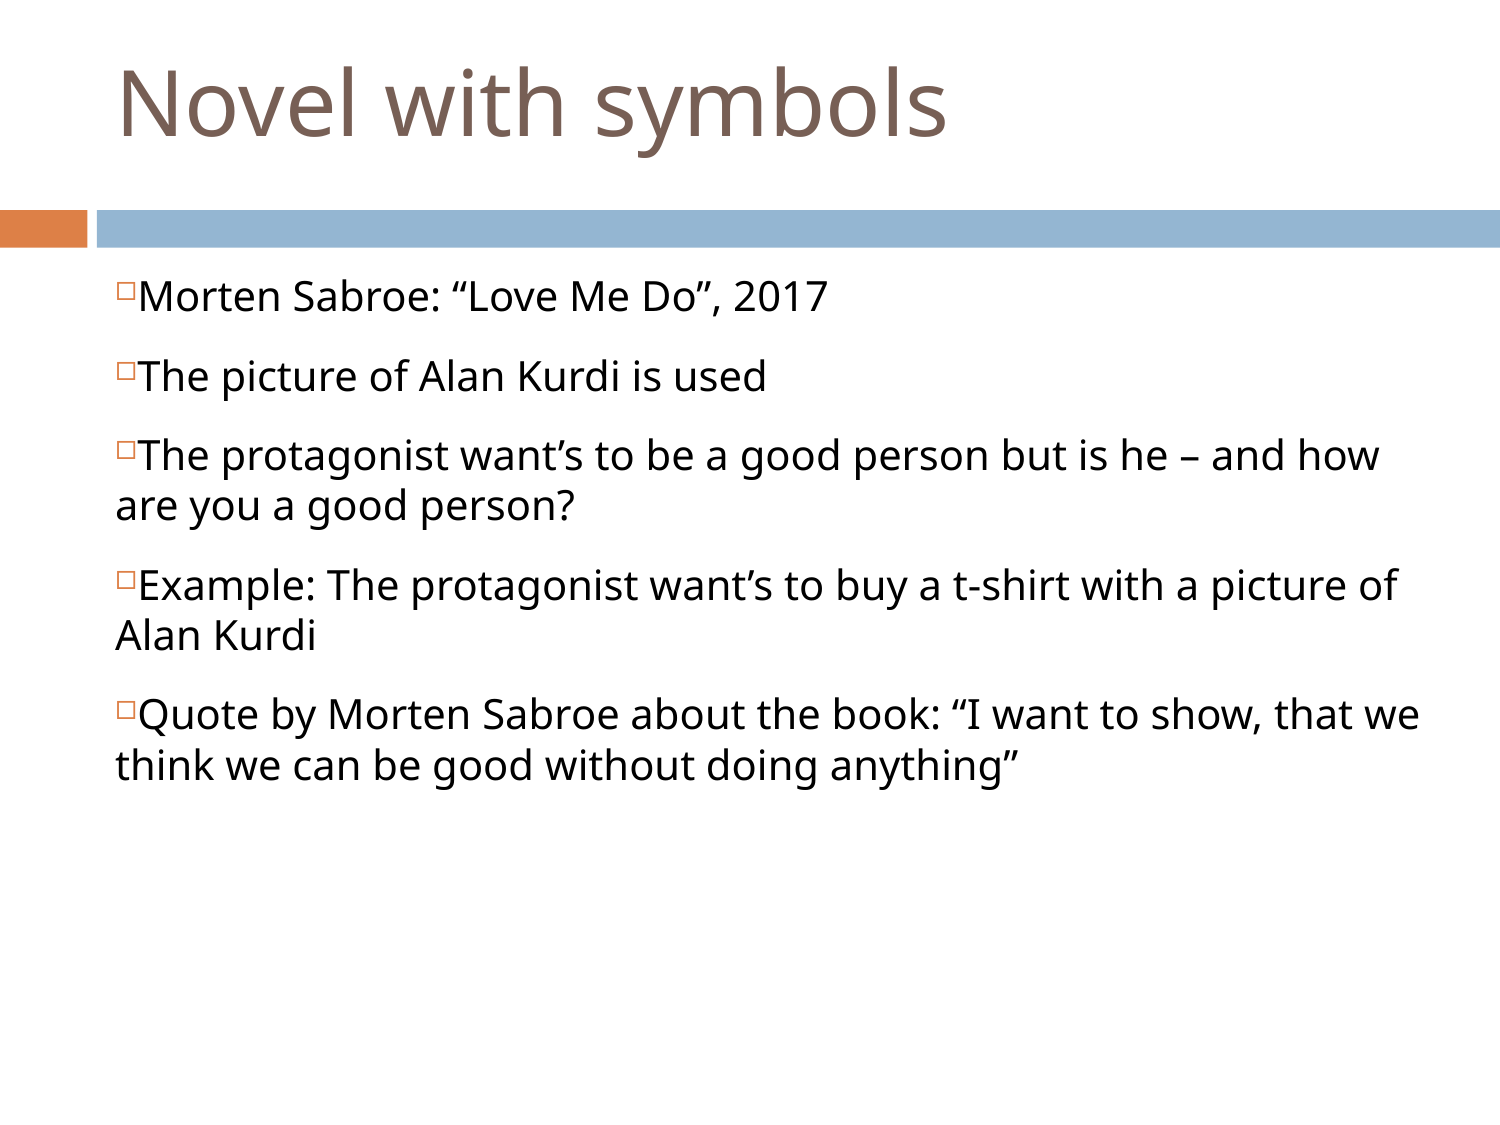

# Novel with symbols
Morten Sabroe: “Love Me Do”, 2017
The picture of Alan Kurdi is used
The protagonist want’s to be a good person but is he – and how are you a good person?
Example: The protagonist want’s to buy a t-shirt with a picture of Alan Kurdi
Quote by Morten Sabroe about the book: “I want to show, that we think we can be good without doing anything”